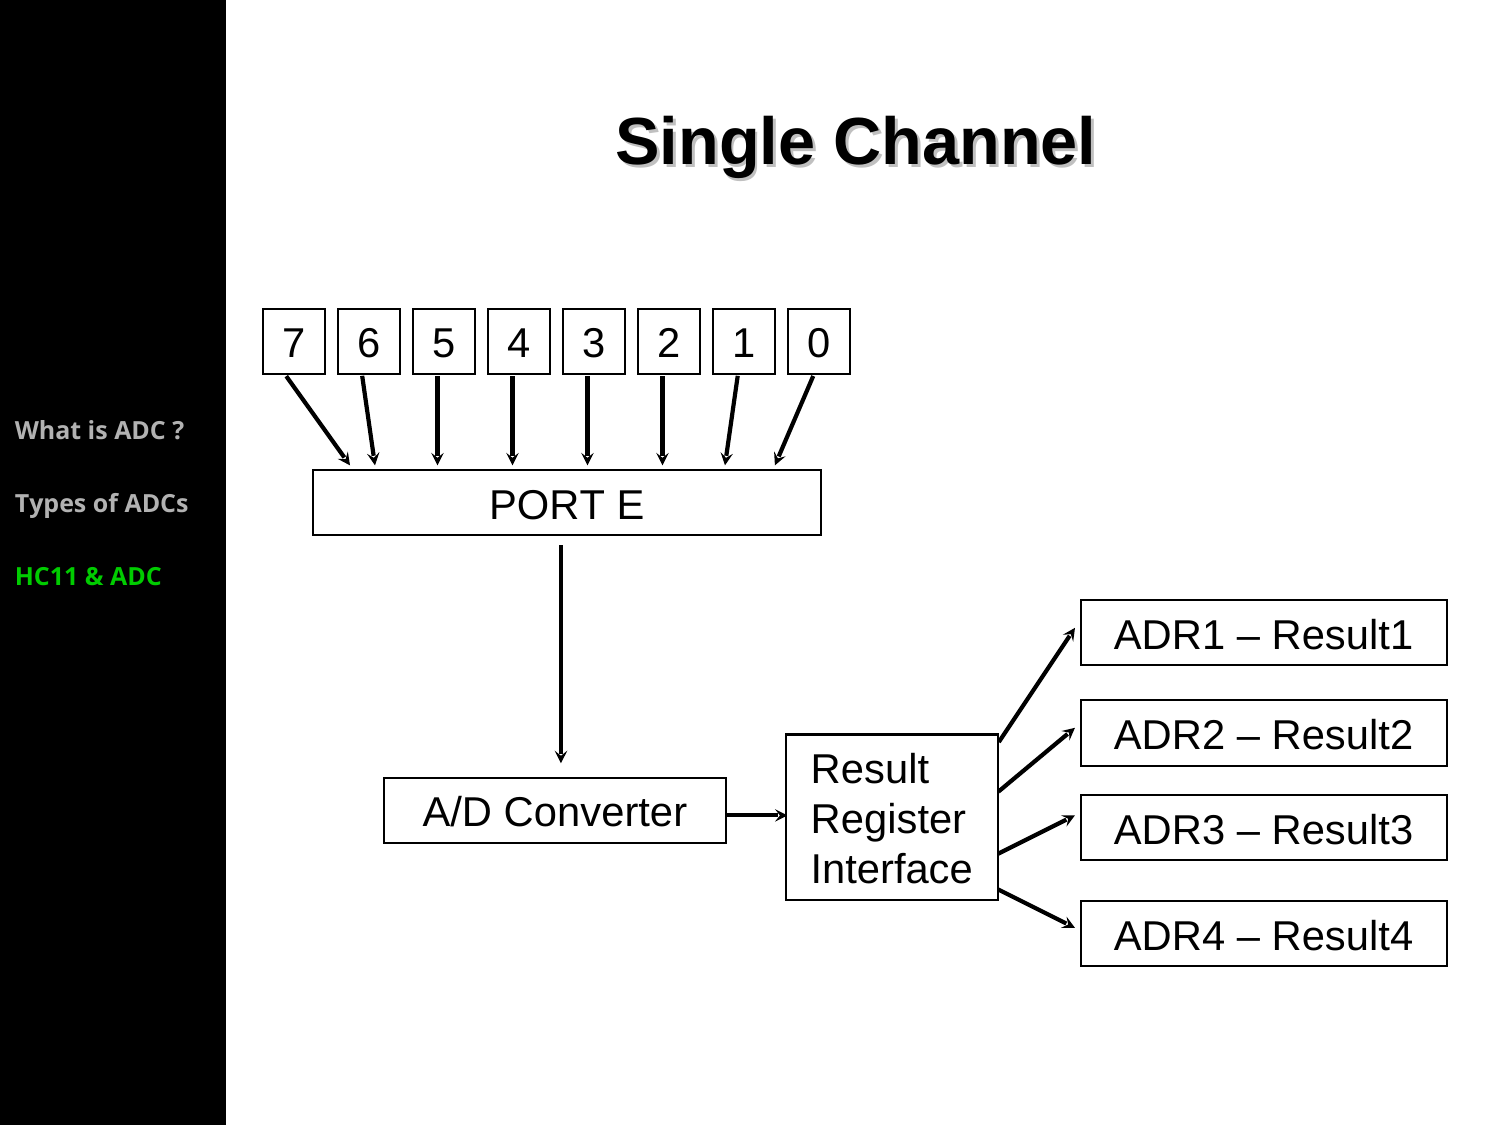

What is ADC ?
Types of ADCs
HC11 & ADC
Single Channel
7
6
5
4
3
2
1
0
PORT E
ADR1 – Result1
ADR2 – Result2
Result Register Interface
A/D Converter
ADR3 – Result3
ADR4 – Result4